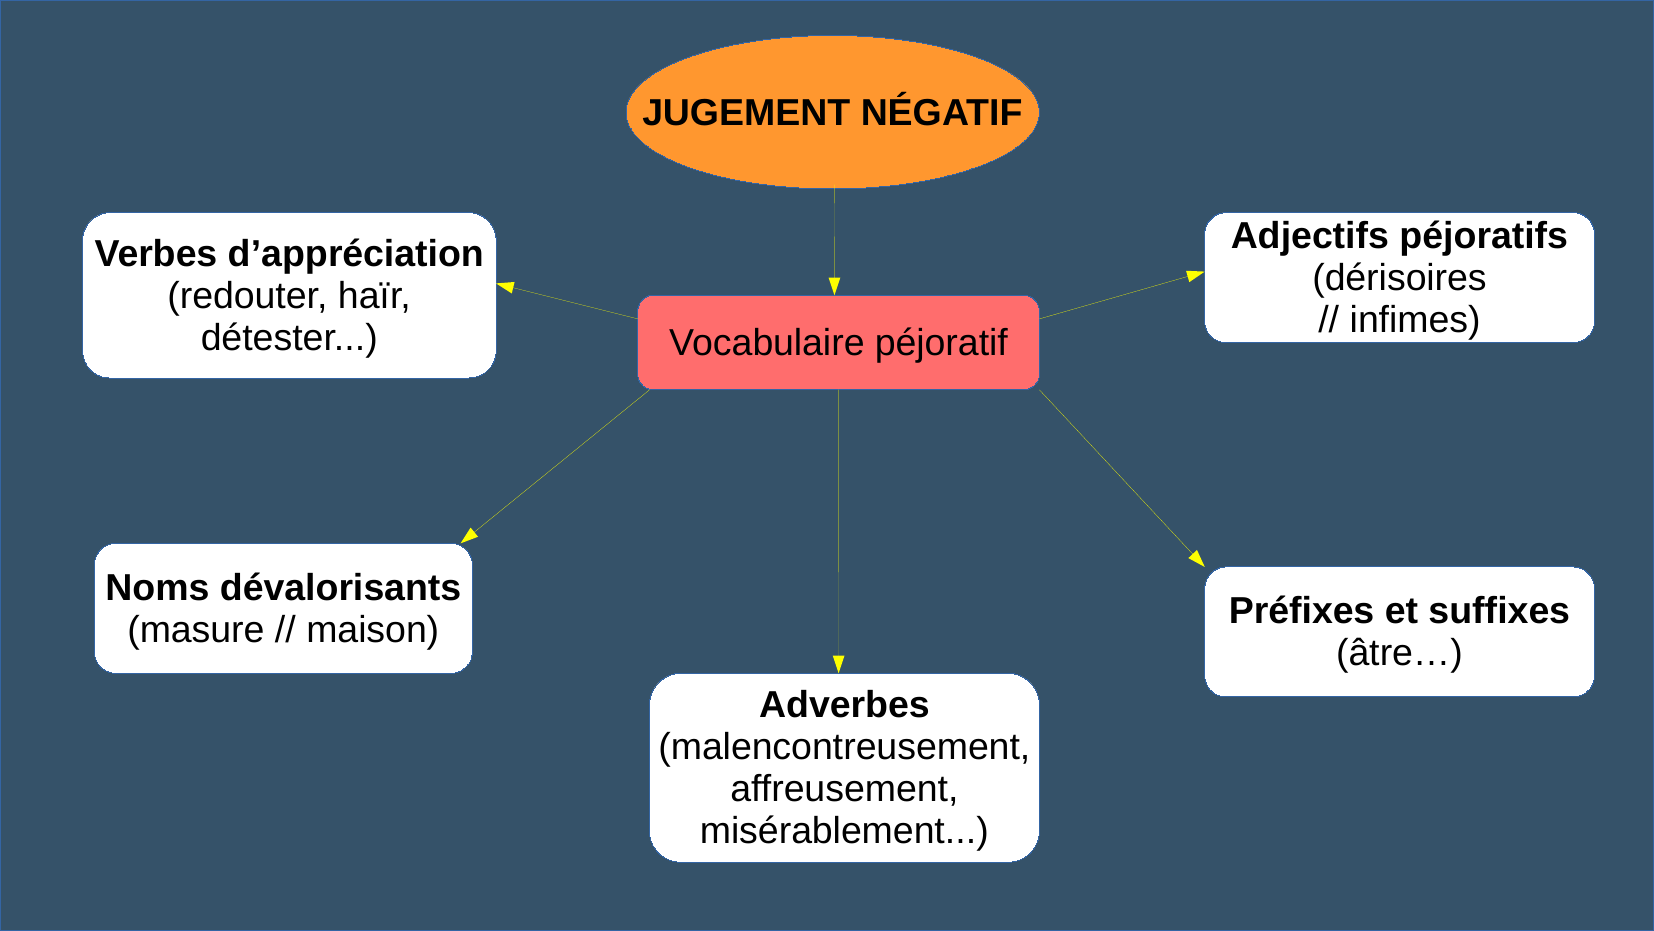

JUGEMENT NÉGATIF
Verbes d’appréciation
(redouter, haïr,
détester...)
Adjectifs péjoratifs
(dérisoires
// infimes)
Vocabulaire péjoratif
Noms dévalorisants
(masure // maison)
Préfixes et suffixes
(âtre…)
Adverbes
(malencontreusement,
affreusement,
misérablement...)